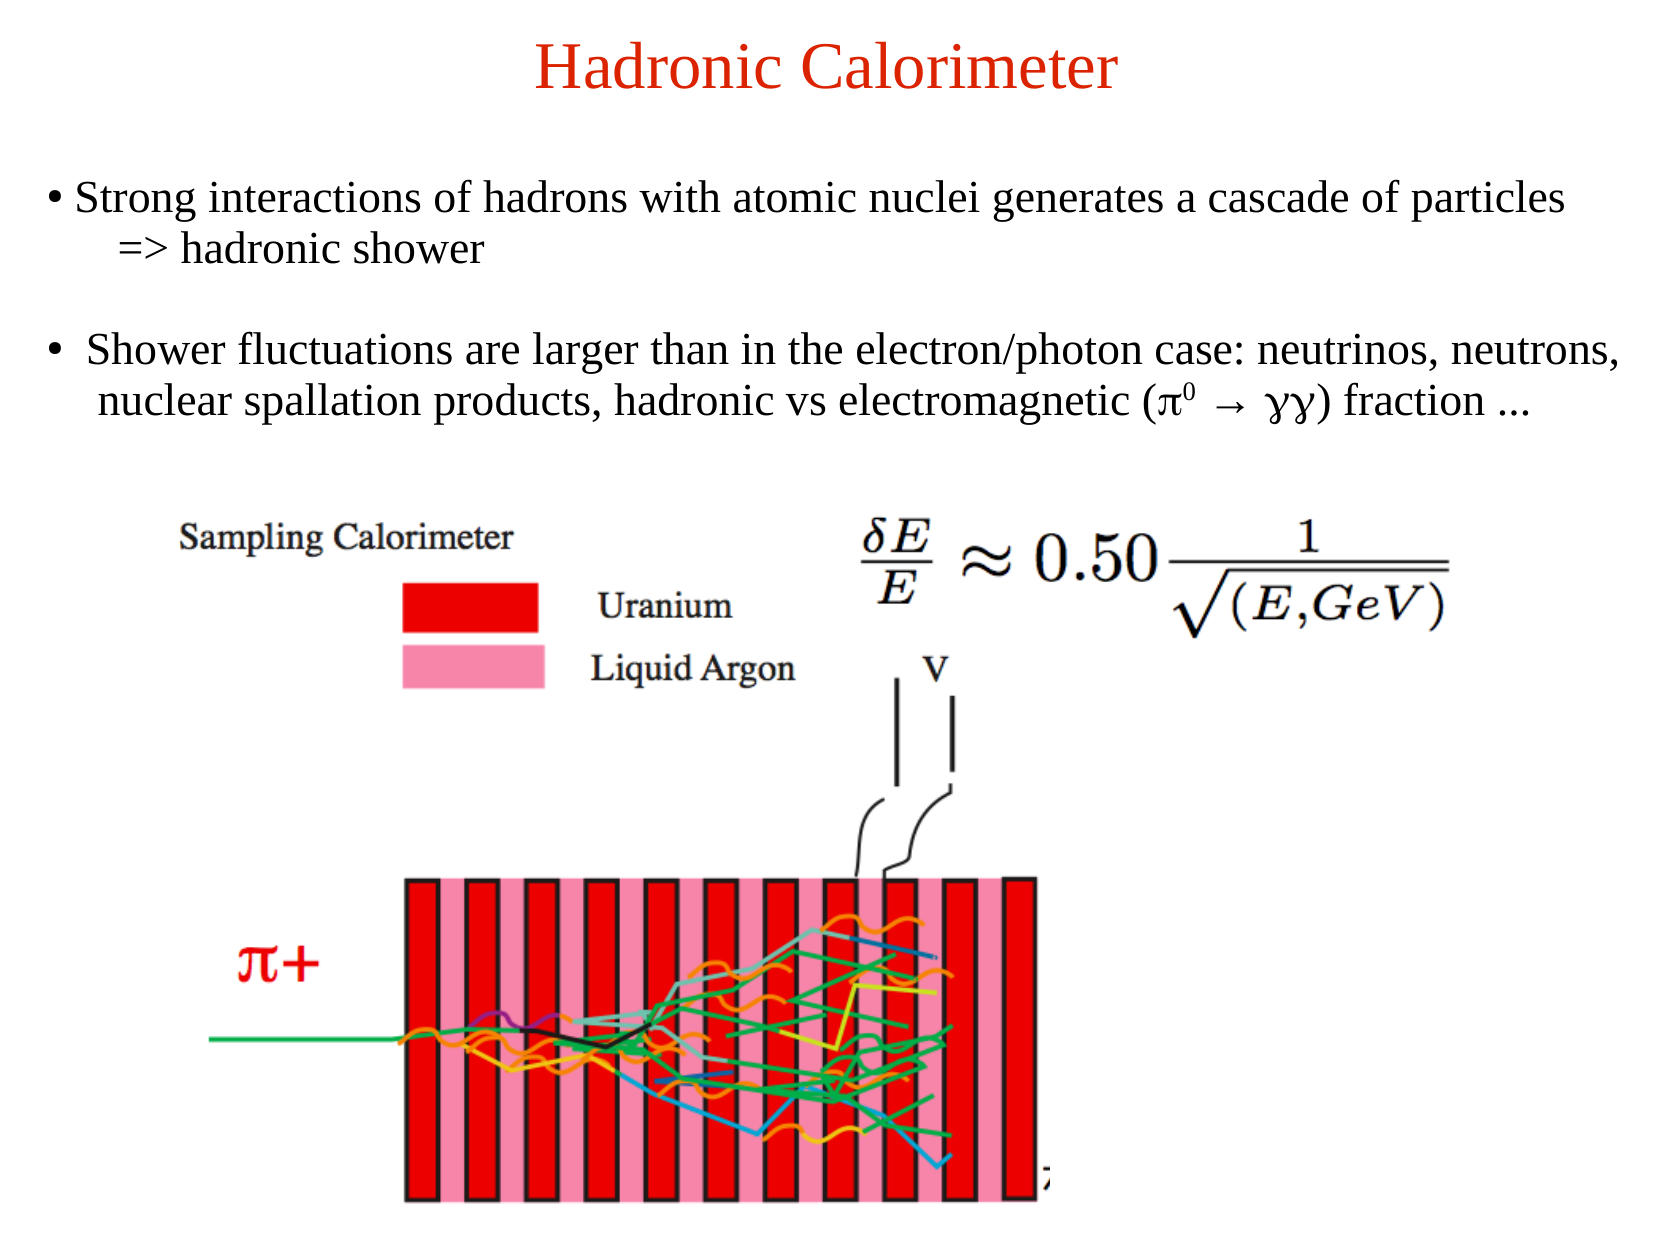

# Hadronic Calorimeter
 Strong interactions of hadrons with atomic nuclei generates a cascade of particles
=> hadronic shower
 Shower fluctuations are larger than in the electron/photon case: neutrinos, neutrons,
 nuclear spallation products, hadronic vs electromagnetic (π0 → γγ) fraction ...
Cascade of electrons and photons due to repeated pair-production and
bremsstrahlung
Collect light or electric charge deposited by the shower electrons and photons